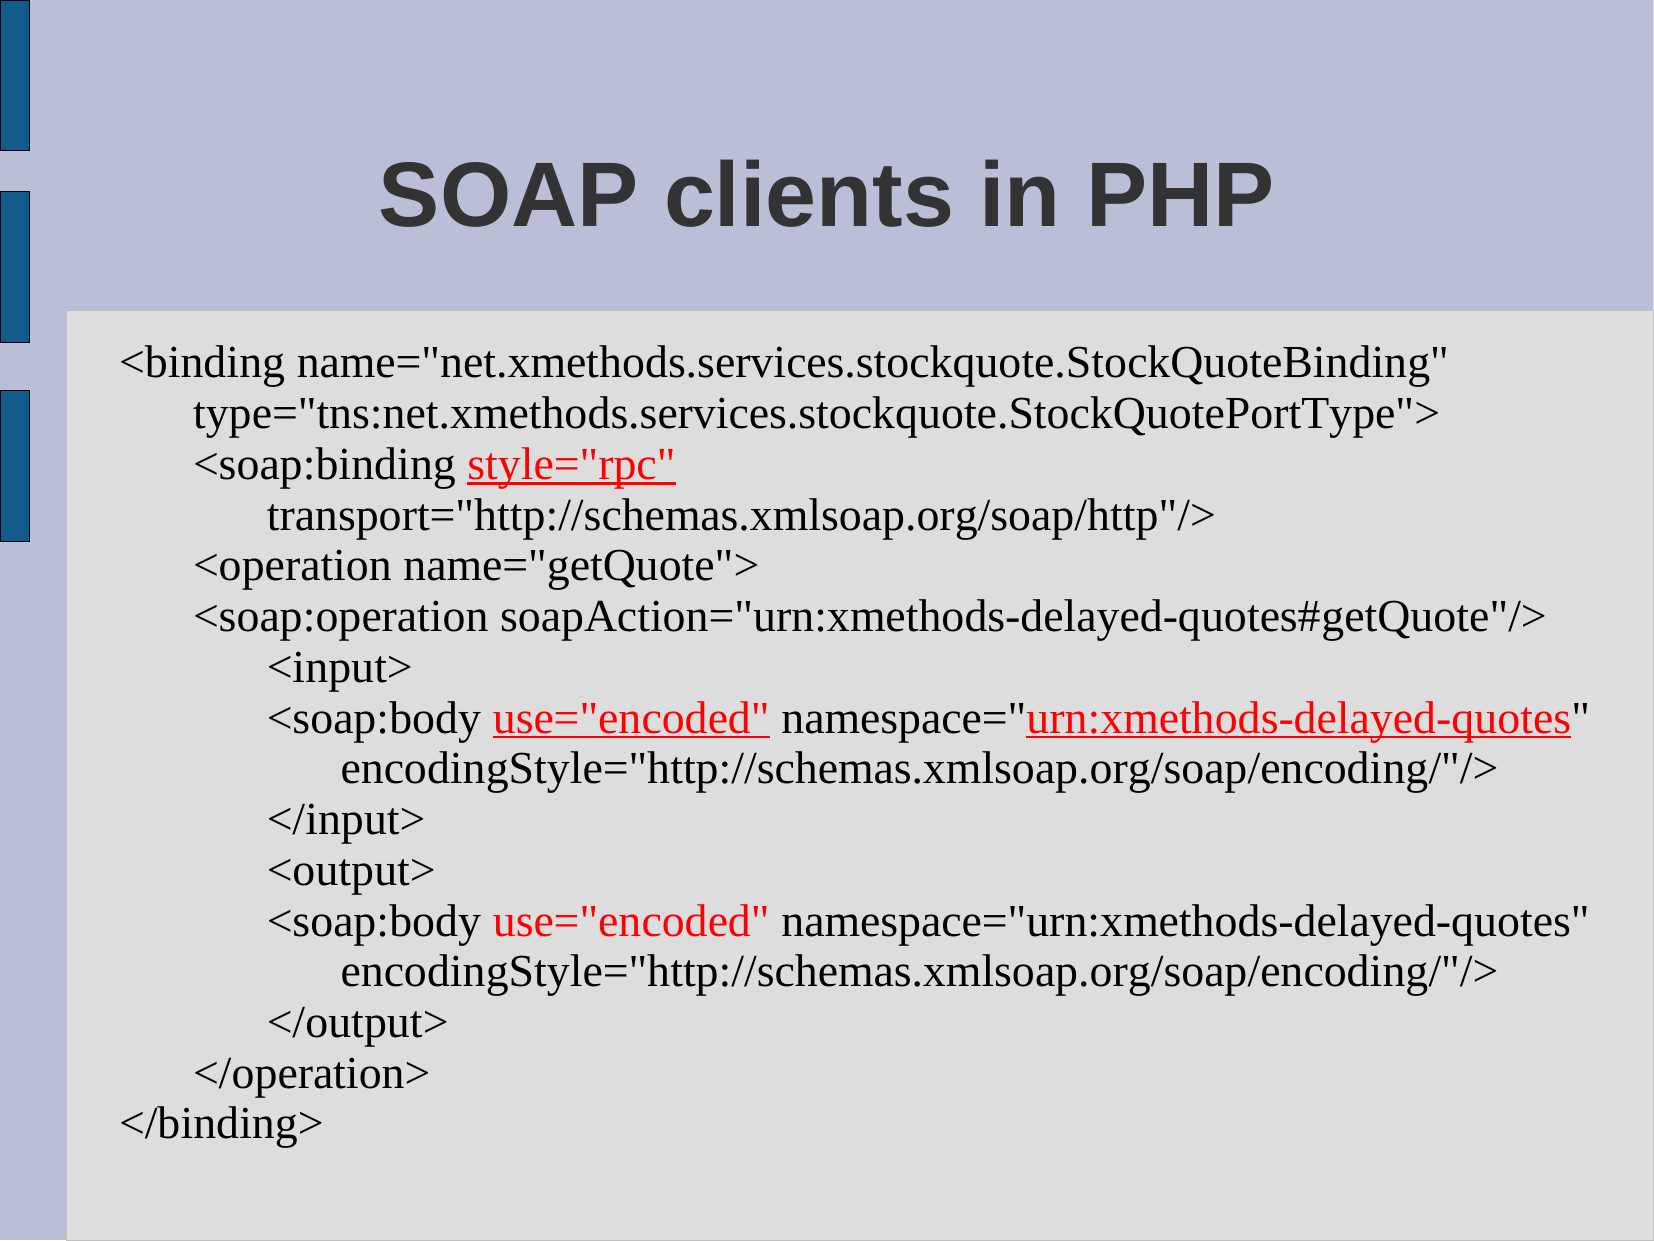

# SOAP clients in PHP
<binding name="net.xmethods.services.stockquote.StockQuoteBinding"
	type="tns:net.xmethods.services.stockquote.StockQuotePortType">
	<soap:binding style="rpc"
		transport="http://schemas.xmlsoap.org/soap/http"/>
	<operation name="getQuote">
	<soap:operation soapAction="urn:xmethods-delayed-quotes#getQuote"/>
		<input>
		<soap:body use="encoded" namespace="urn:xmethods-delayed-quotes"
			encodingStyle="http://schemas.xmlsoap.org/soap/encoding/"/>
		</input>
		<output>
		<soap:body use="encoded" namespace="urn:xmethods-delayed-quotes"
			encodingStyle="http://schemas.xmlsoap.org/soap/encoding/"/>
		</output>
	</operation>
</binding>